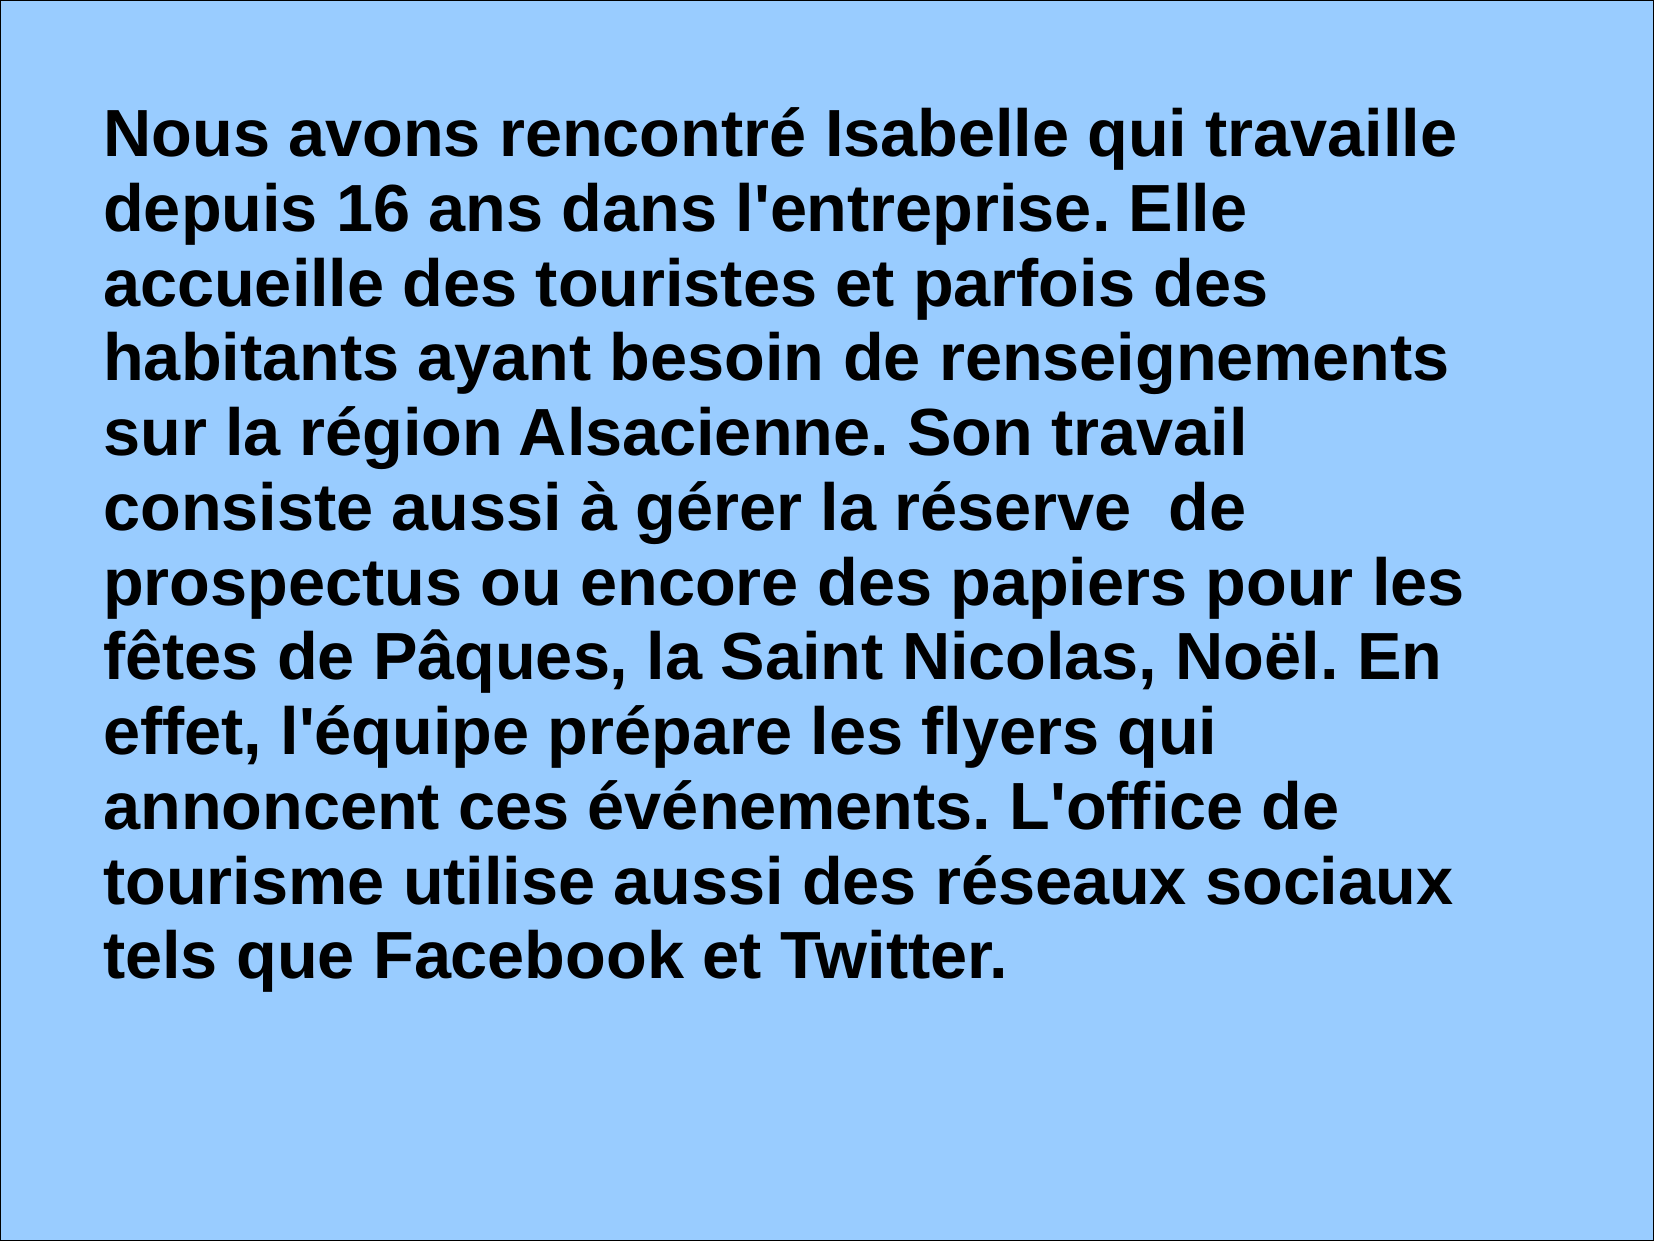

Nous avons rencontré Isabelle qui travaille depuis 16 ans dans l'entreprise. Elle accueille des touristes et parfois des habitants ayant besoin de renseignements sur la région Alsacienne. Son travail consiste aussi à gérer la réserve de prospectus ou encore des papiers pour les fêtes de Pâques, la Saint Nicolas, Noël. En effet, l'équipe prépare les flyers qui annoncent ces événements. L'office de tourisme utilise aussi des réseaux sociaux tels que Facebook et Twitter.